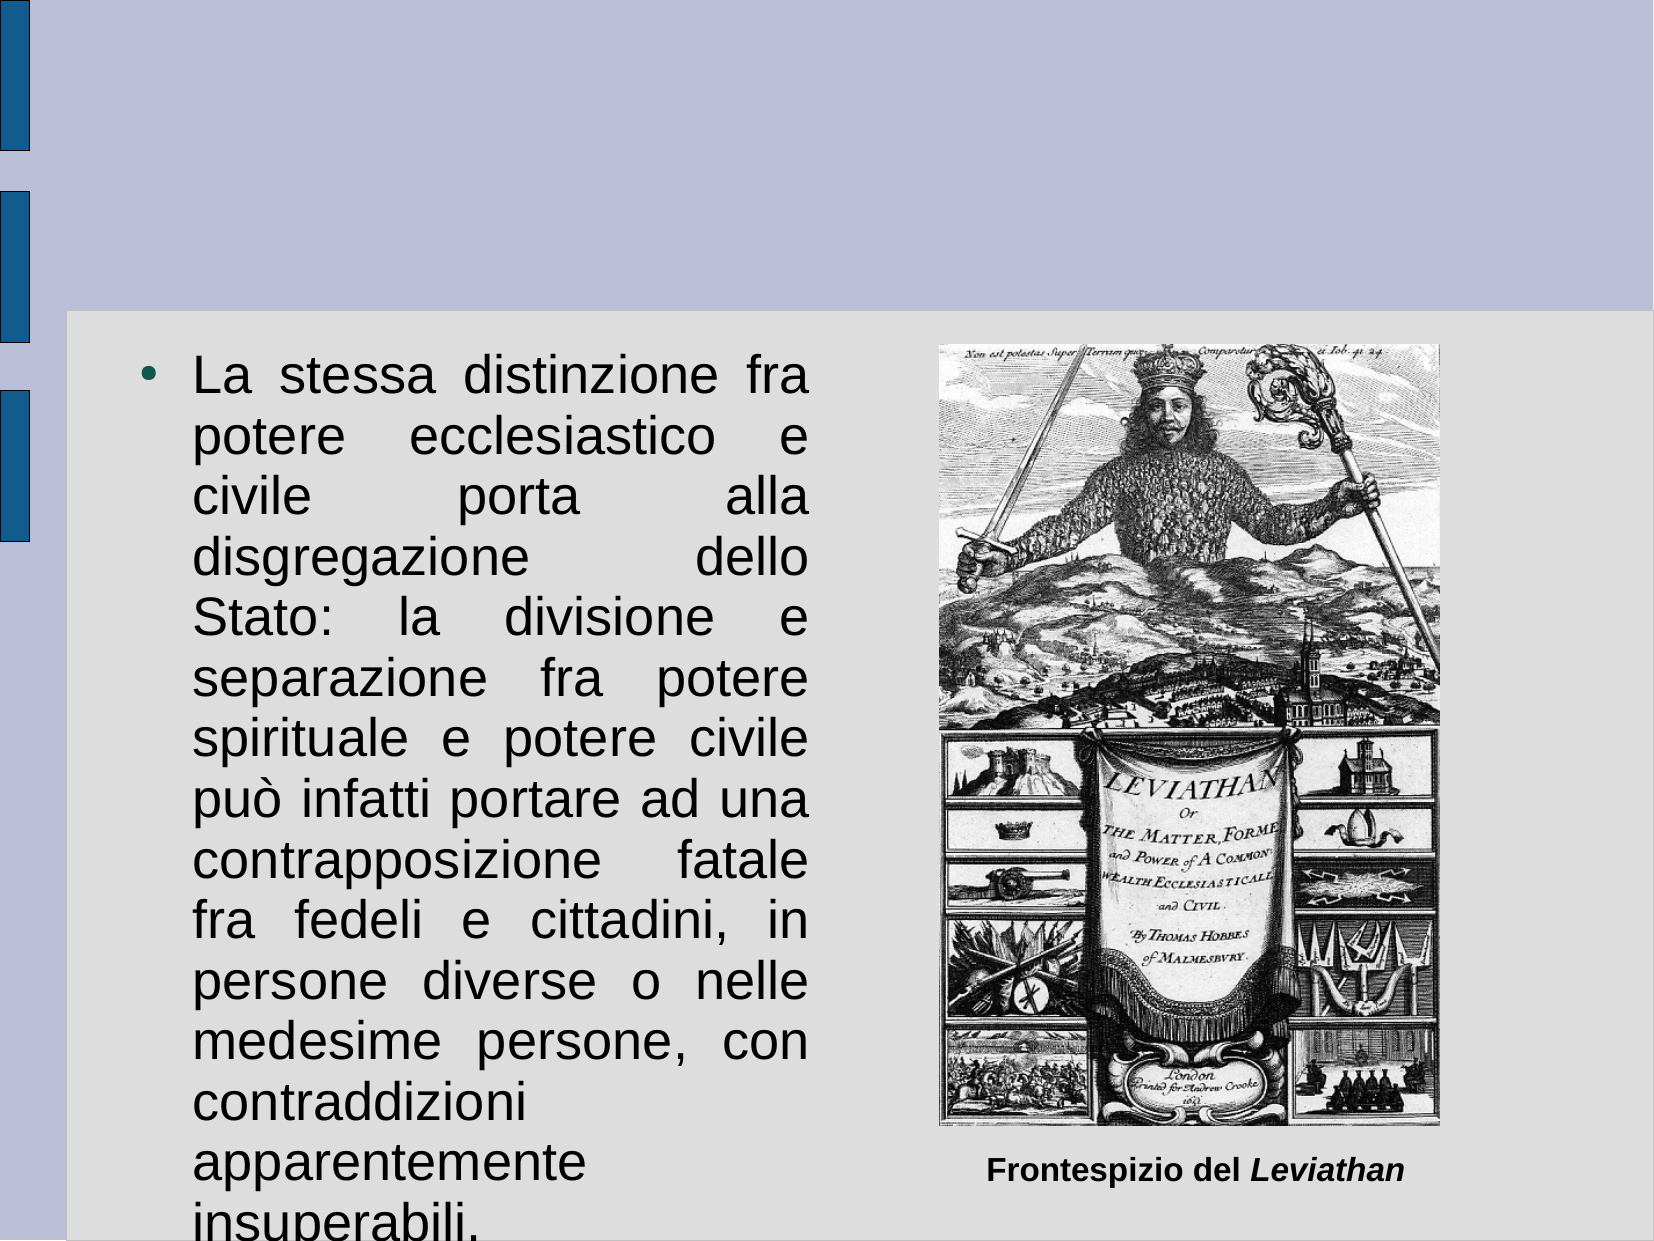

#
La stessa distinzione fra potere ecclesiastico e civile porta alla disgregazione dello Stato: la divisione e separazione fra potere spirituale e potere civile può infatti portare ad una contrapposizione fatale fra fedeli e cittadini, in persone diverse o nelle medesime persone, con contraddizioni apparentemente insuperabili.
Frontespizio del Leviathan